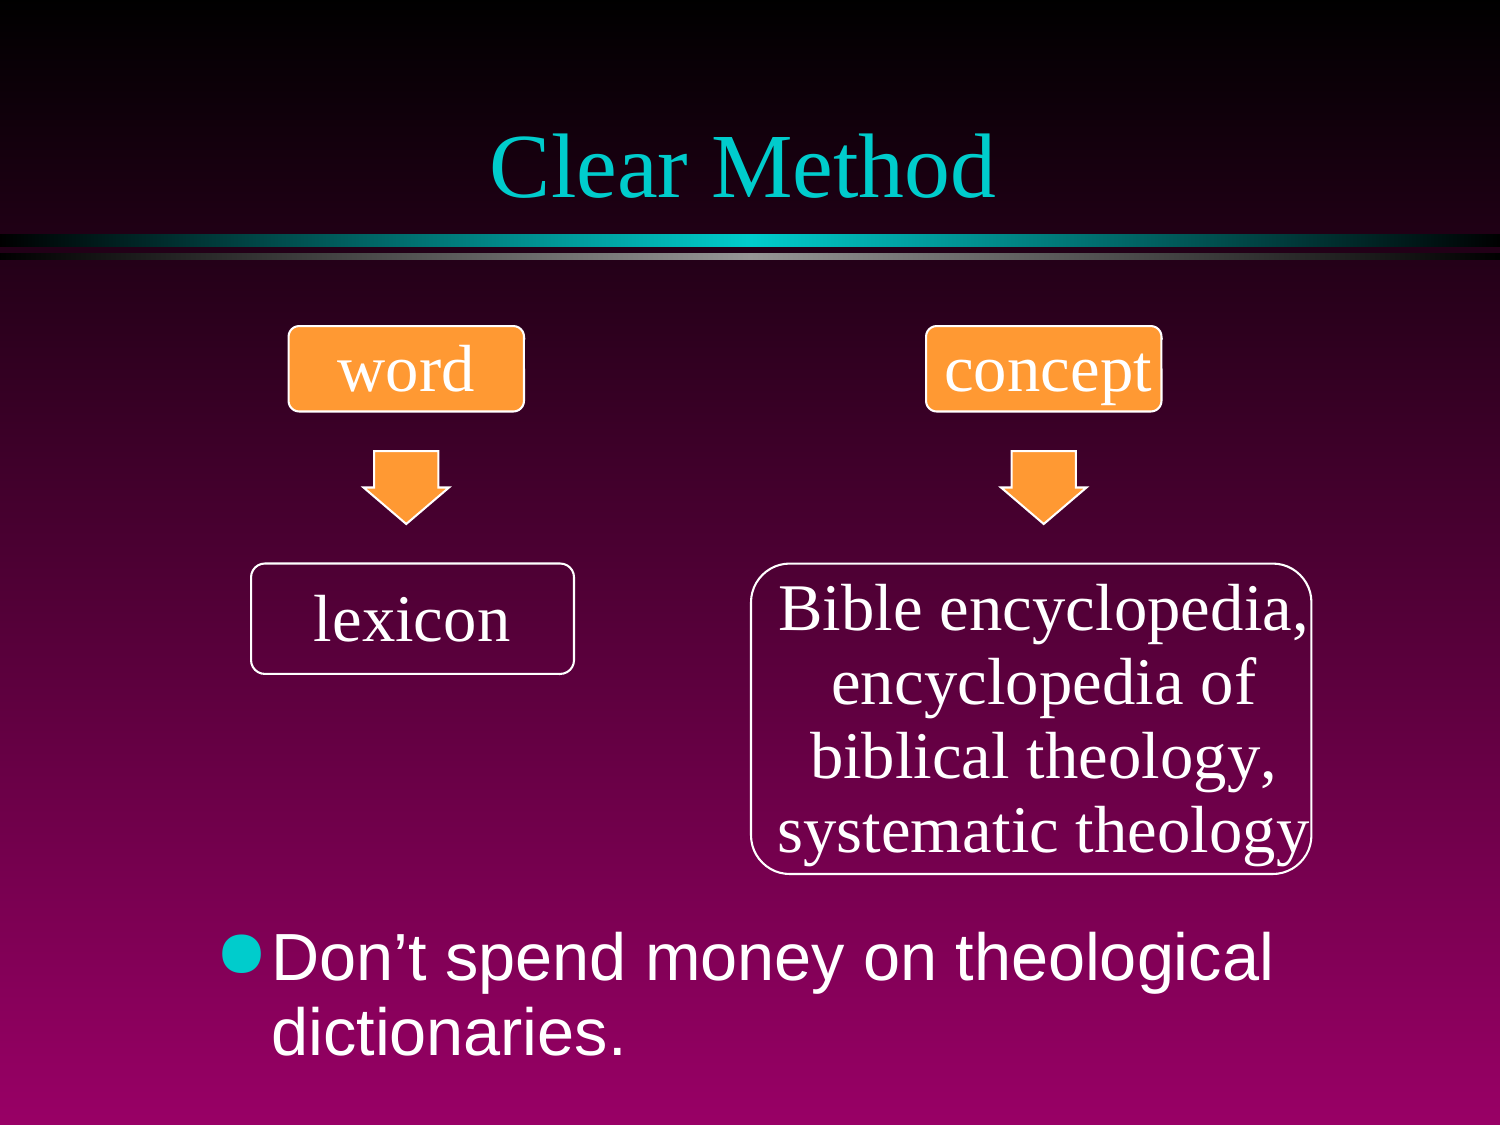

# Clear Method
word
concept
lexicon
Bible encyclopedia,
encyclopedia of
biblical theology,
systematic theology
Don’t spend money on theological dictionaries.